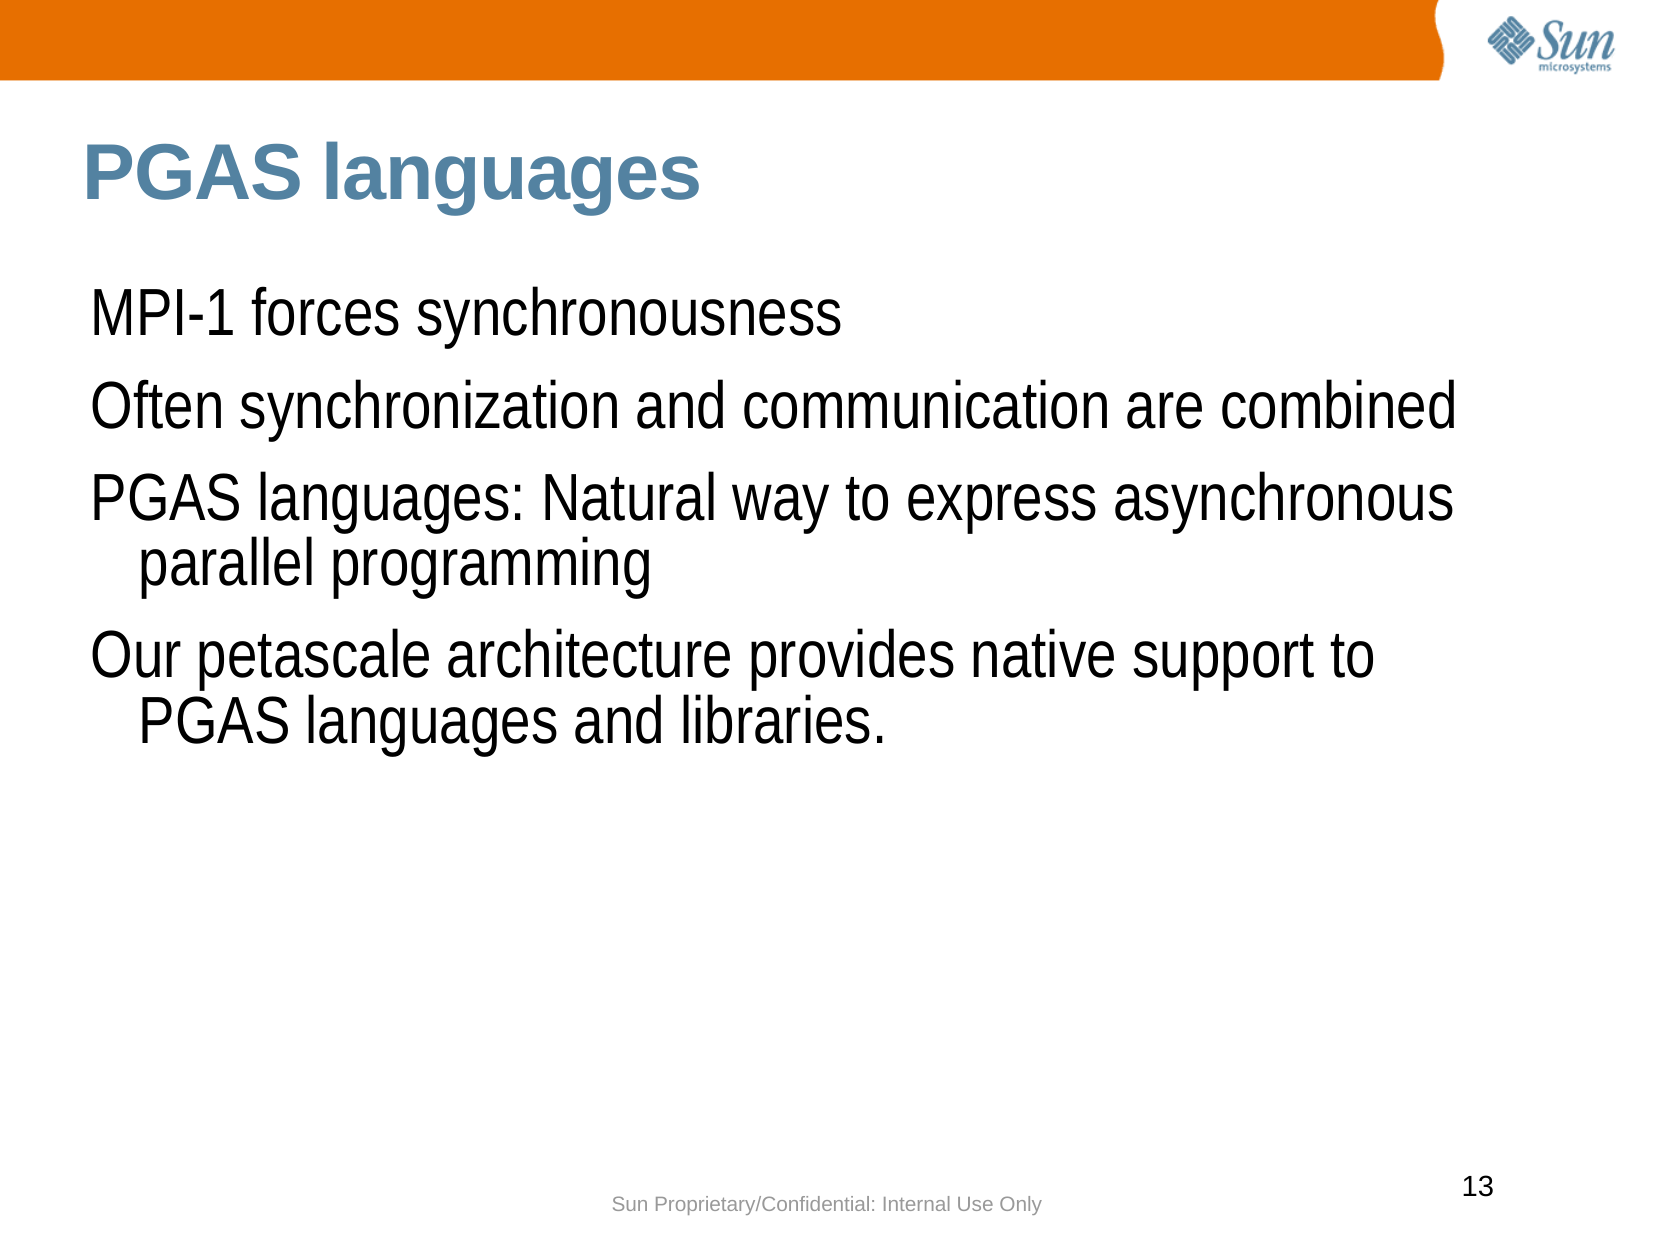

# PGAS languages
MPI-1 forces synchronousness
Often synchronization and communication are combined
PGAS languages: Natural way to express asynchronous parallel programming
Our petascale architecture provides native support to PGAS languages and libraries.